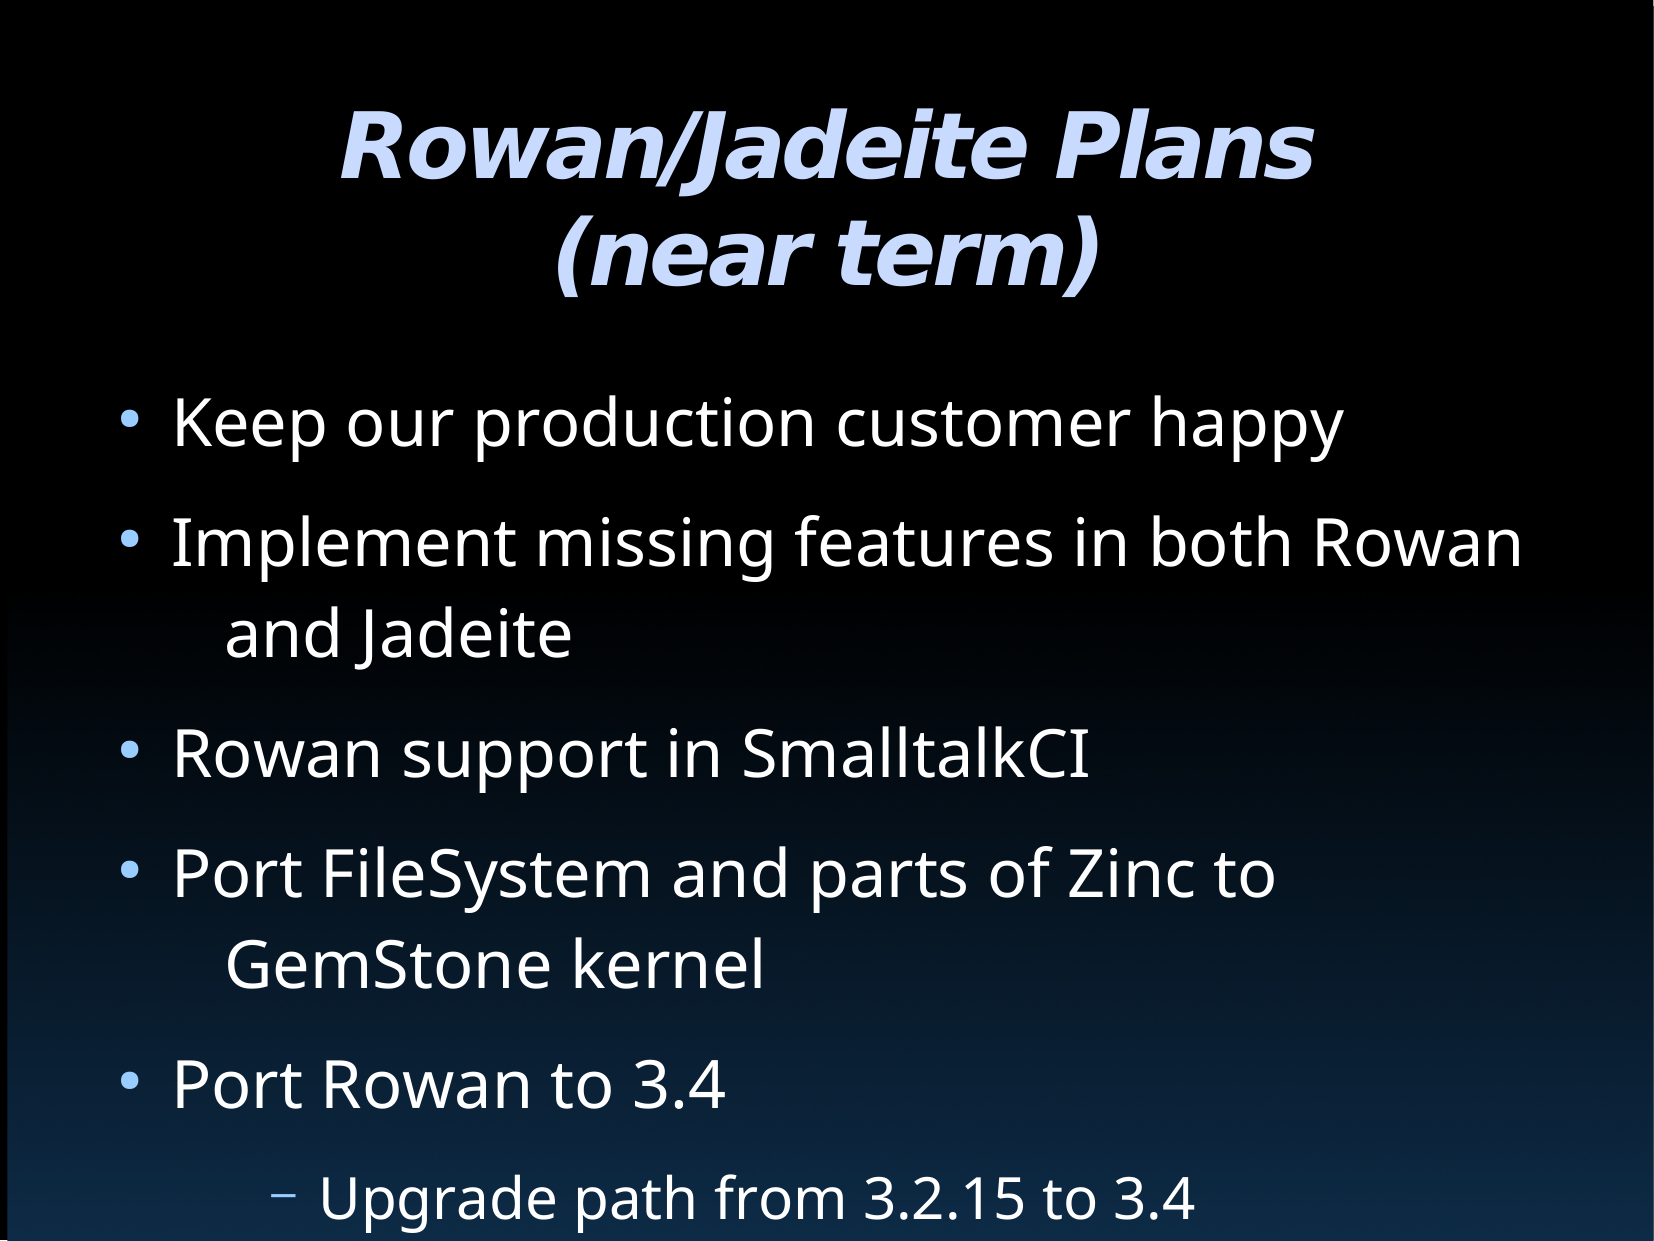

# Rowan/Jadeite Plans (near term)
Keep our production customer happy
Implement missing features in both Rowan and Jadeite
Rowan support in SmalltalkCI
Port FileSystem and parts of Zinc to GemStone kernel
Port Rowan to 3.4
Upgrade path from 3.2.15 to 3.4